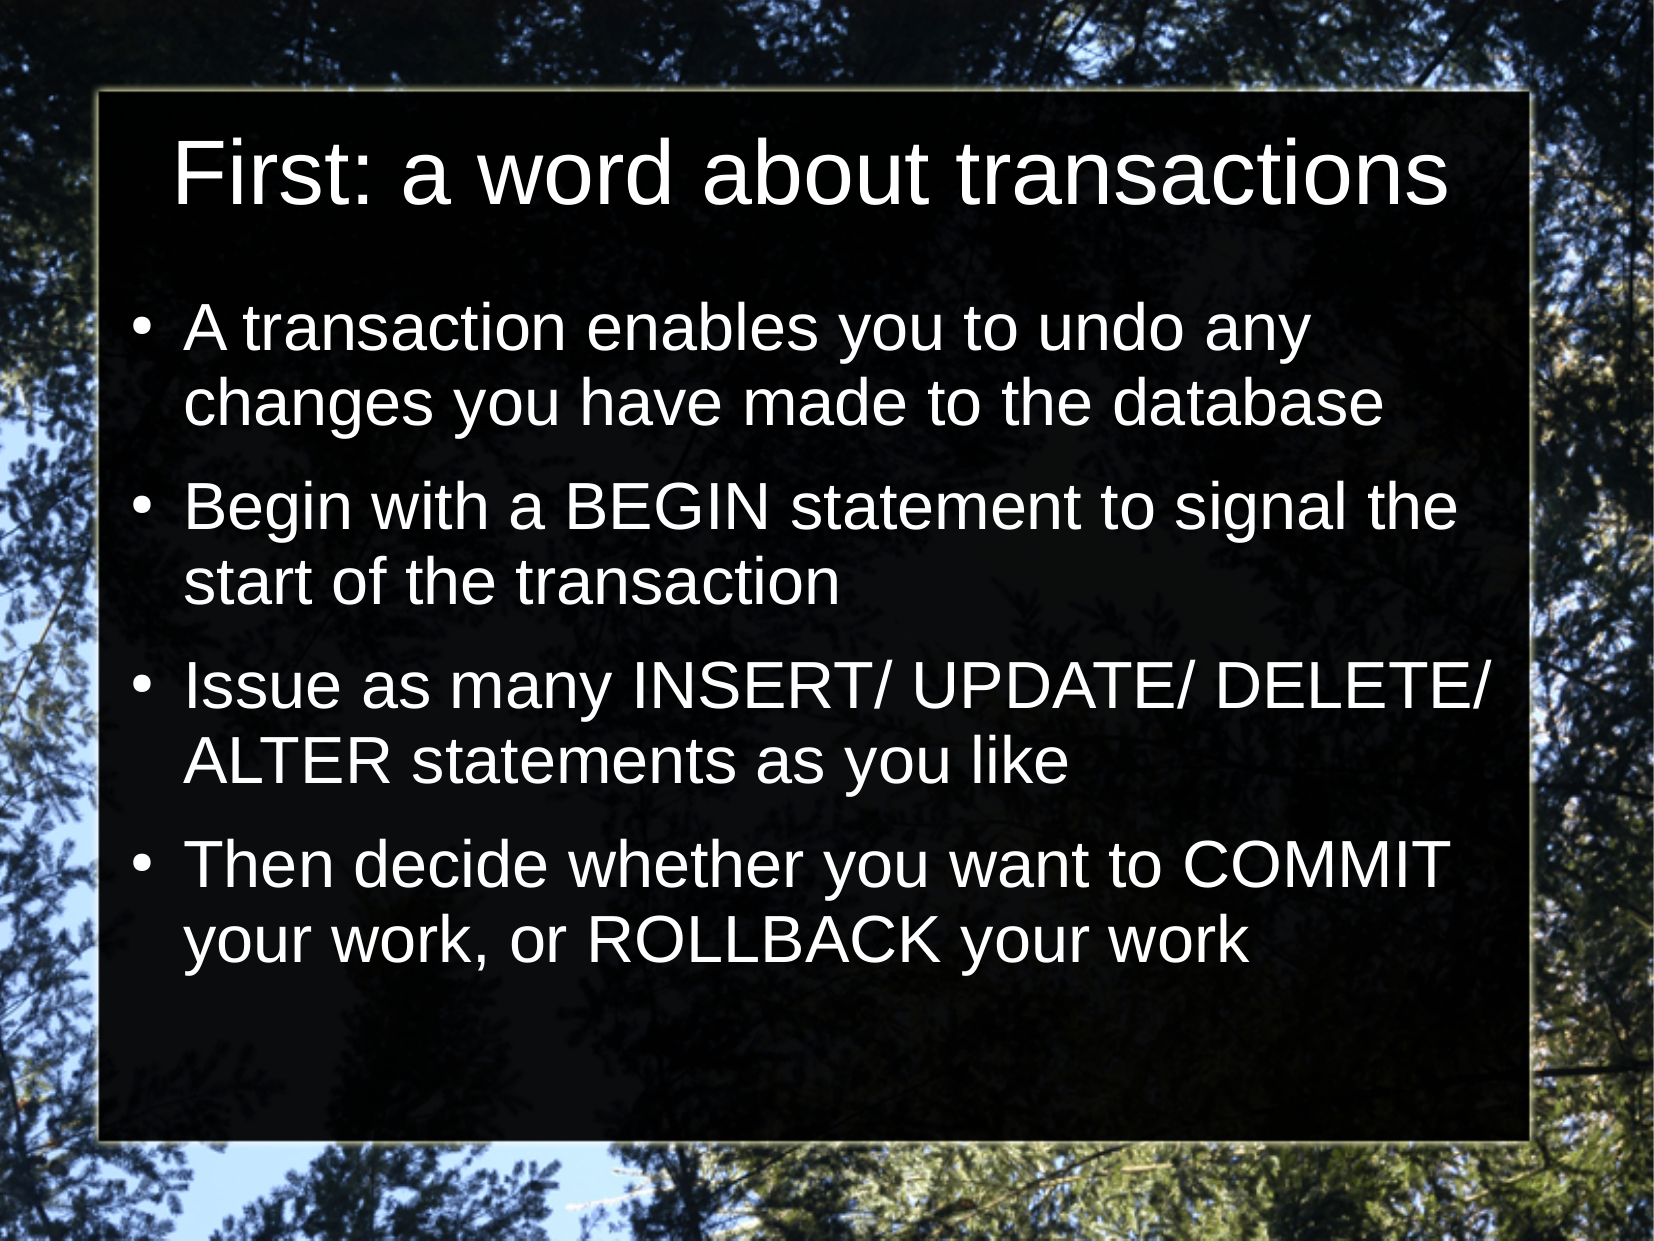

# First: a word about transactions
A transaction enables you to undo any changes you have made to the database
Begin with a BEGIN statement to signal the start of the transaction
Issue as many INSERT/ UPDATE/ DELETE/ ALTER statements as you like
Then decide whether you want to COMMIT your work, or ROLLBACK your work